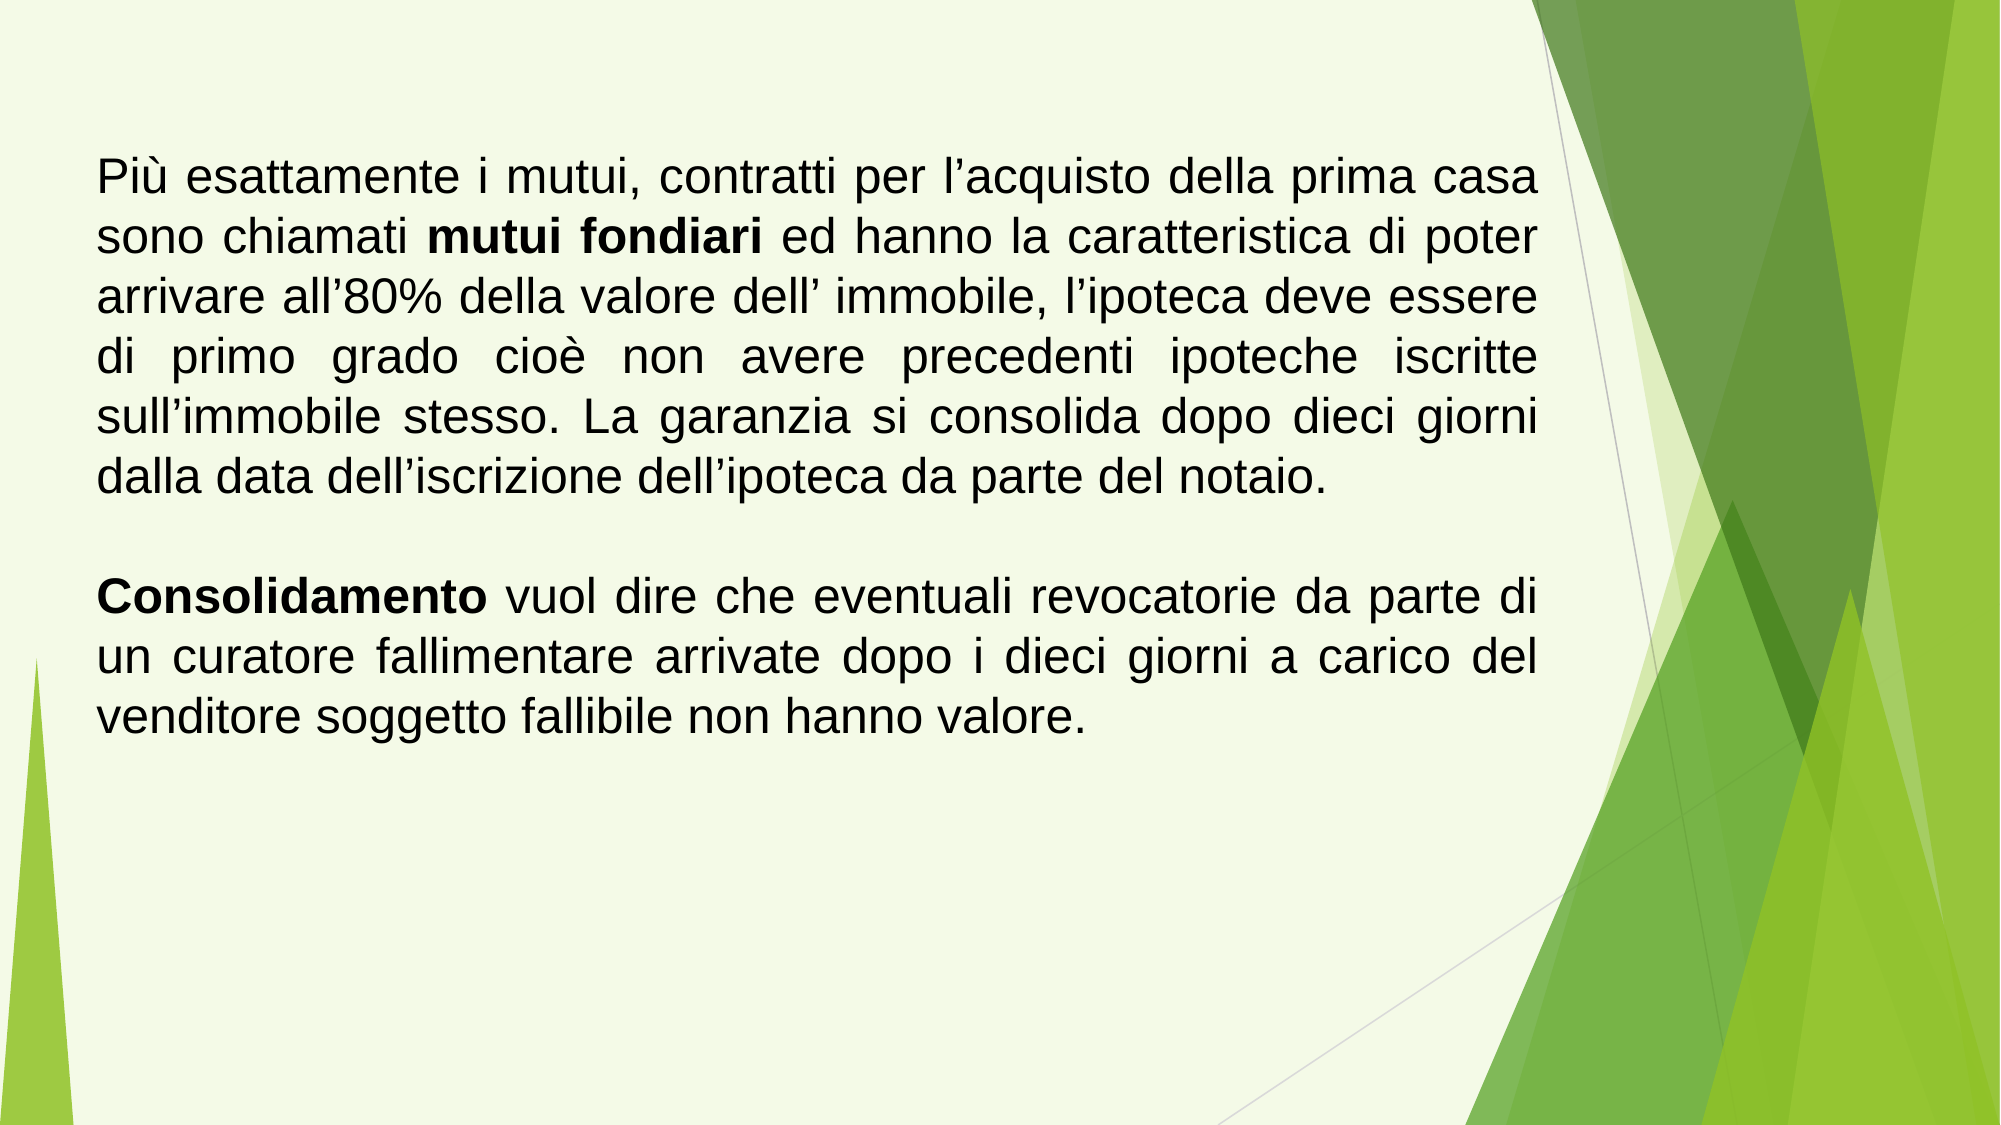

Più esattamente i mutui, contratti per l’acquisto della prima casa sono chiamati mutui fondiari ed hanno la caratteristica di poter arrivare all’80% della valore dell’ immobile, l’ipoteca deve essere di primo grado cioè non avere precedenti ipoteche iscritte sull’immobile stesso. La garanzia si consolida dopo dieci giorni dalla data dell’iscrizione dell’ipoteca da parte del notaio.
Consolidamento vuol dire che eventuali revocatorie da parte di un curatore fallimentare arrivate dopo i dieci giorni a carico del venditore soggetto fallibile non hanno valore.